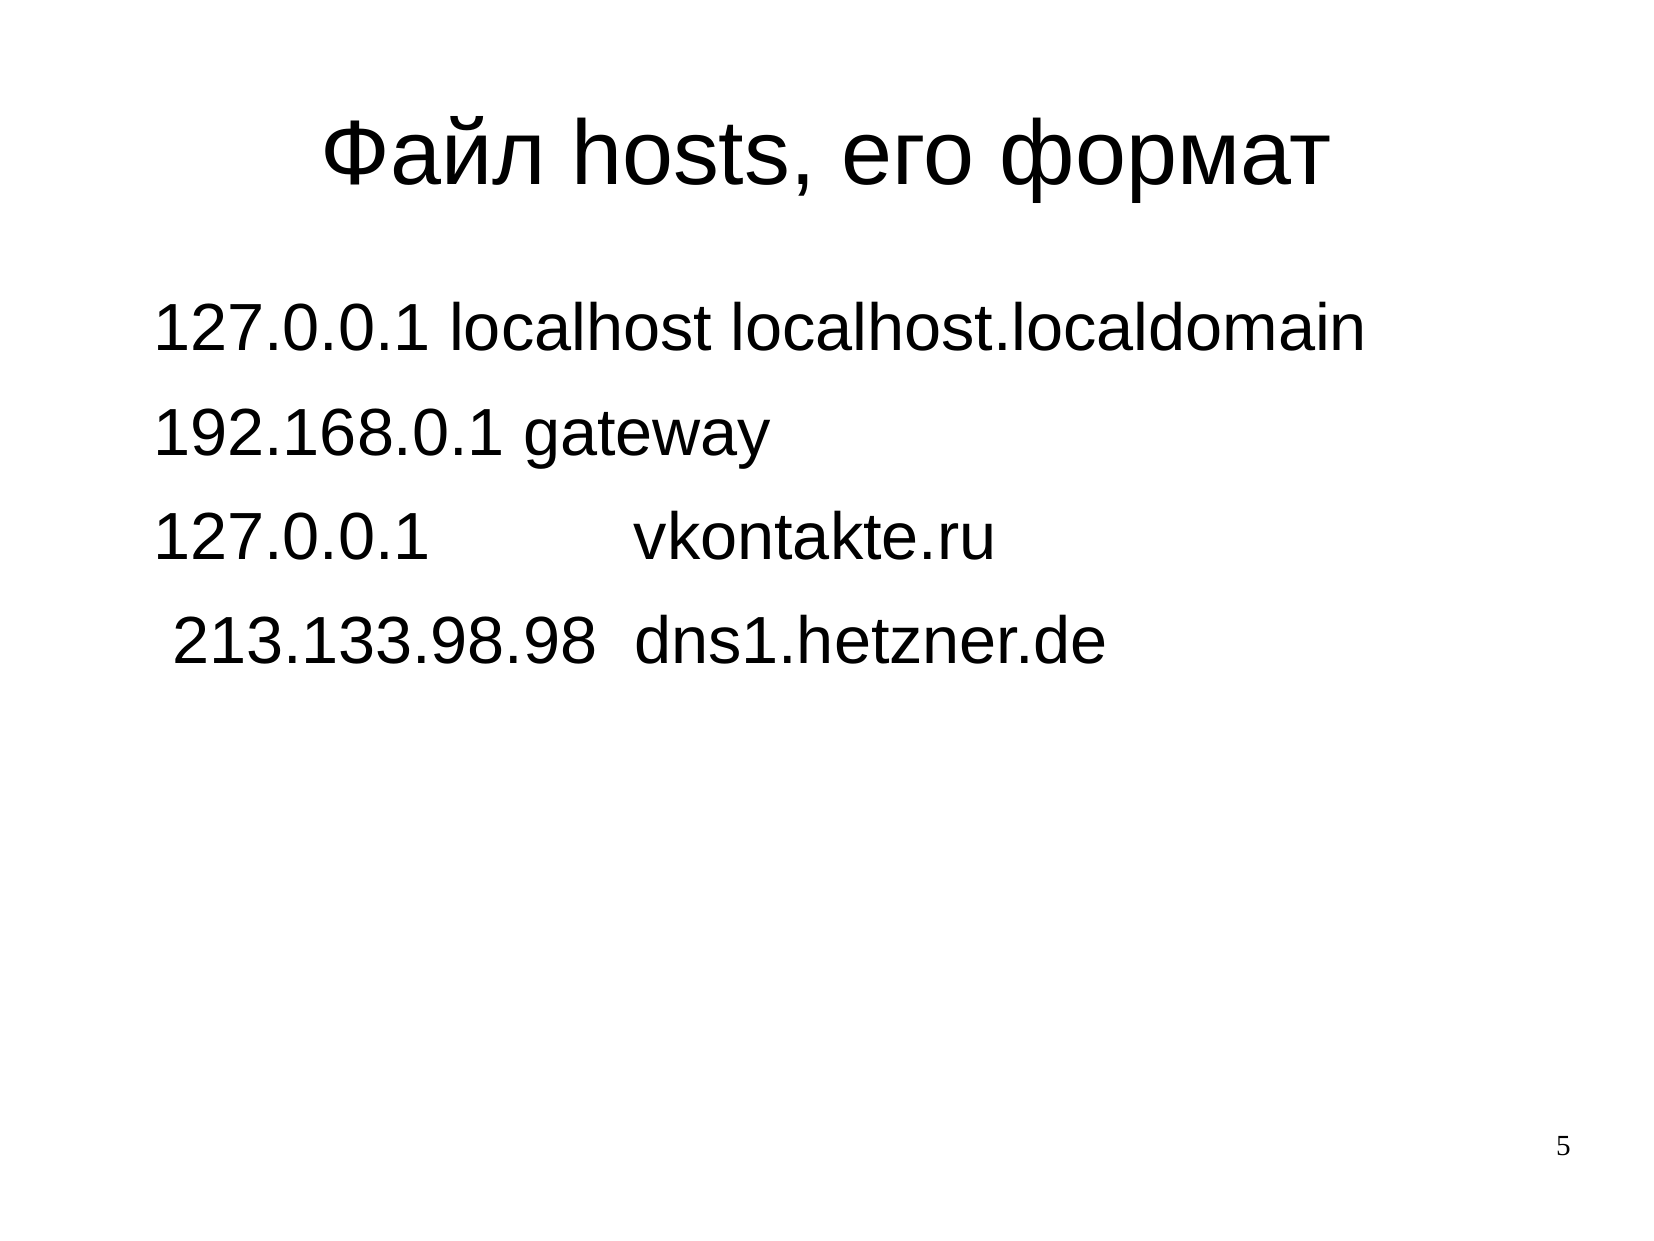

# Файл hosts, его формат
127.0.0.1 localhost localhost.localdomain
192.168.0.1 gateway
127.0.0.1 vkontakte.ru
 213.133.98.98 dns1.hetzner.de
5